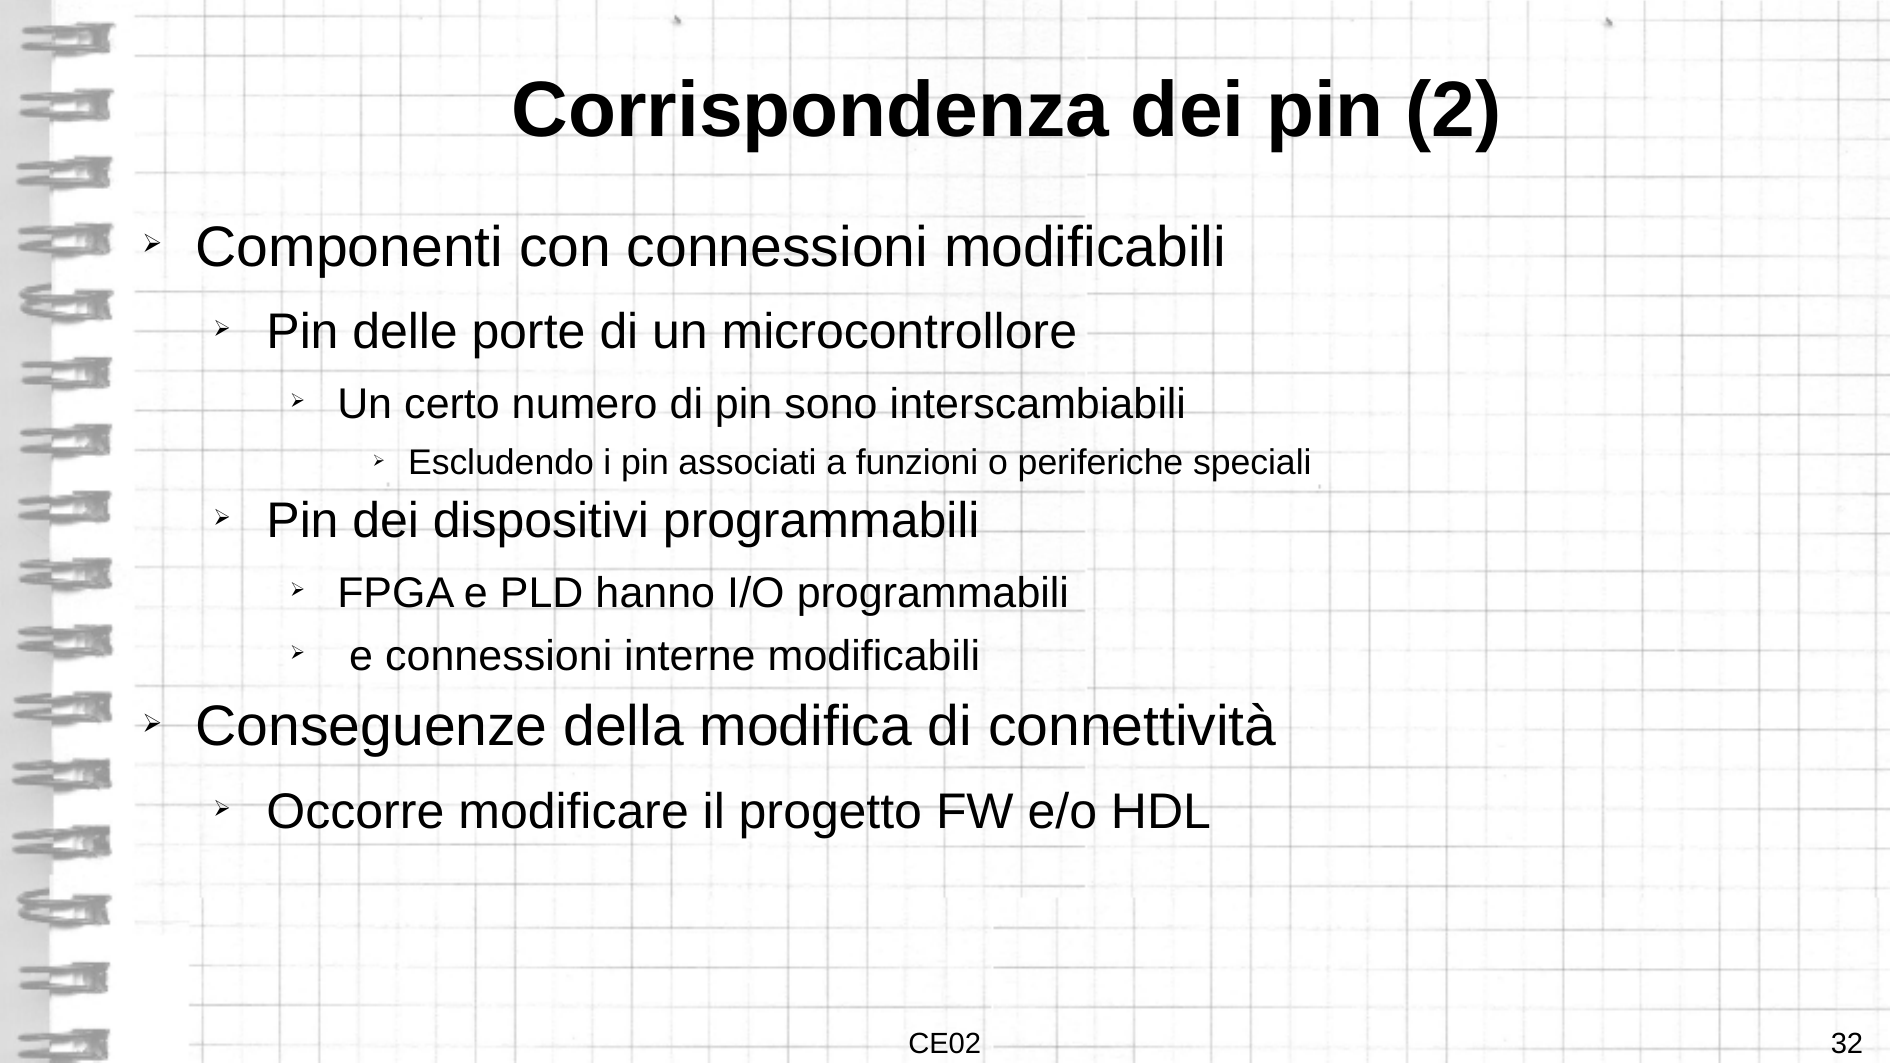

# Corrispondenza dei pin (2)
Componenti con connessioni modificabili
Pin delle porte di un microcontrollore
Un certo numero di pin sono interscambiabili
Escludendo i pin associati a funzioni o periferiche speciali
Pin dei dispositivi programmabili
FPGA e PLD hanno I/O programmabili
 e connessioni interne modificabili
Conseguenze della modifica di connettività
Occorre modificare il progetto FW e/o HDL
CE02
32